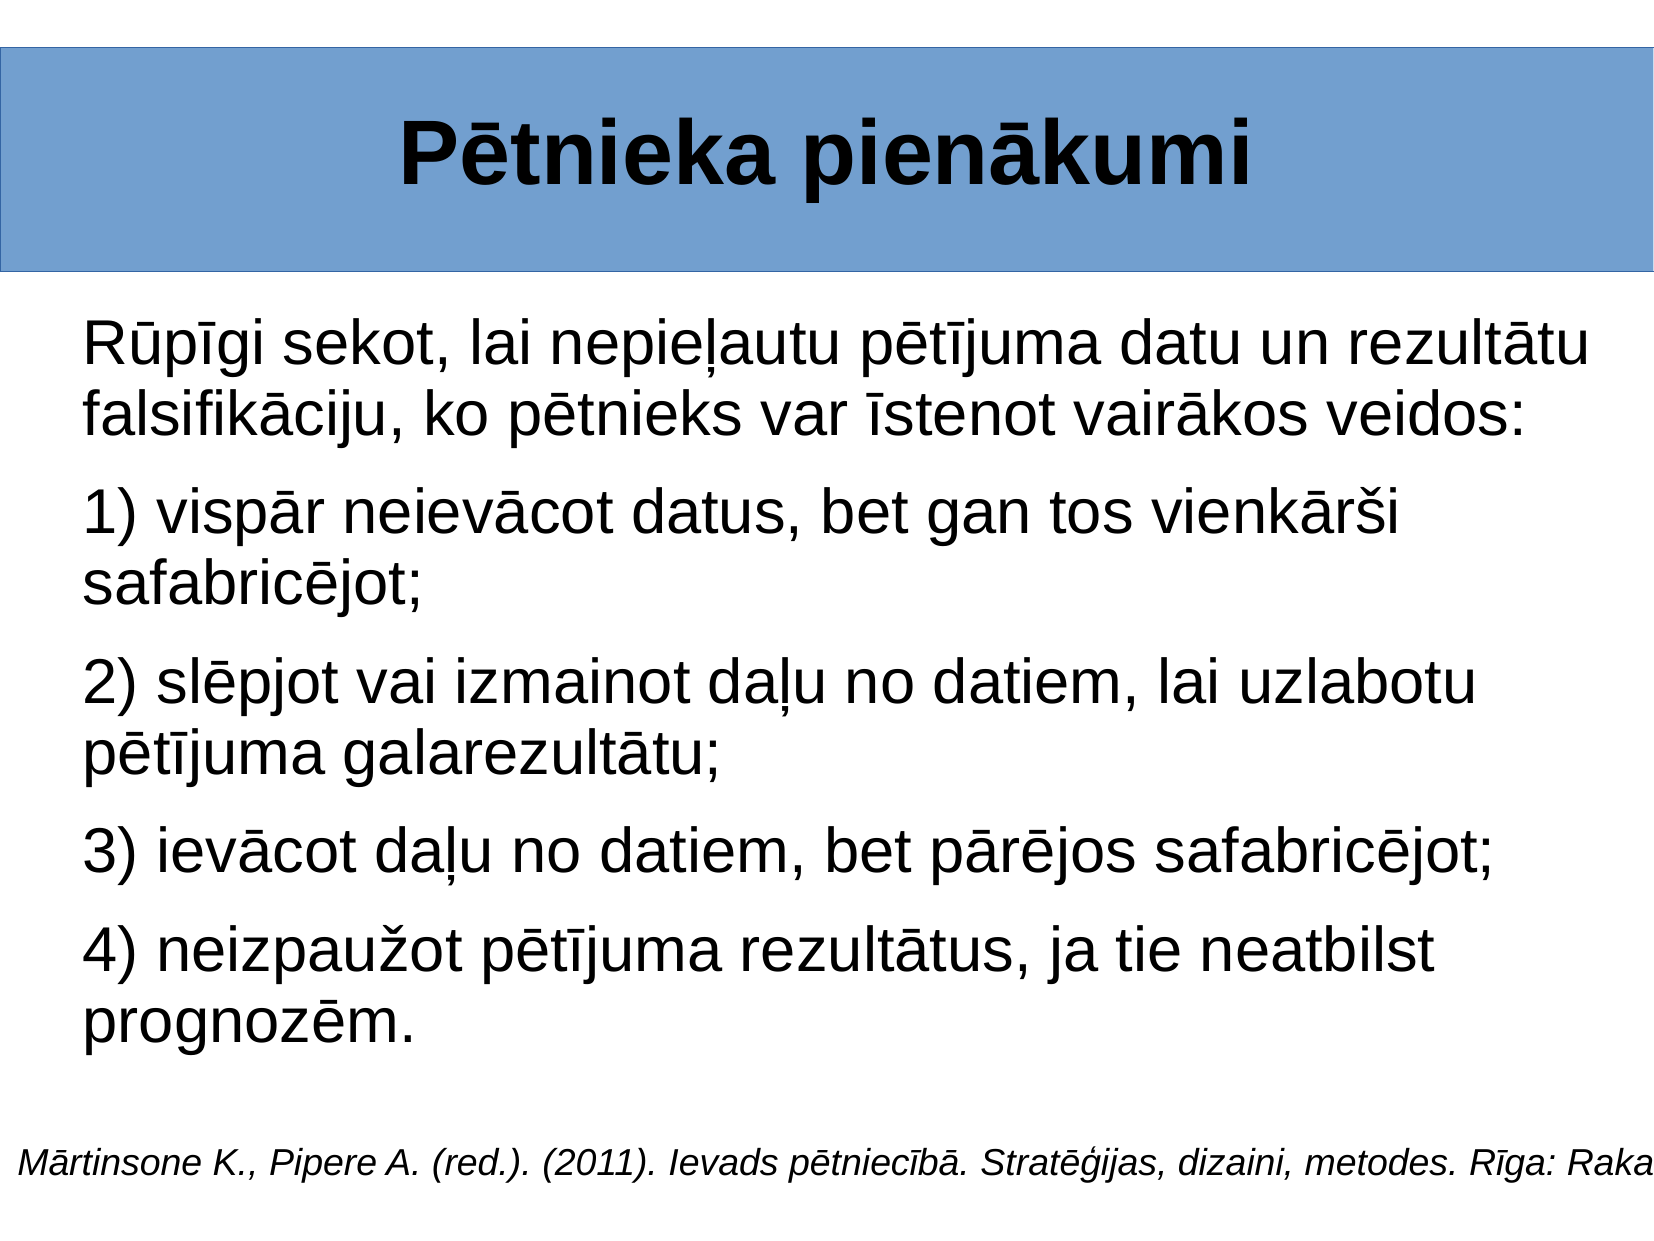

# Pētnieka pienākumi
Rūpīgi sekot, lai nepieļautu pētījuma datu un rezultātu falsifikāciju, ko pētnieks var īstenot vairākos veidos:
1) vispār neievācot datus, bet gan tos vienkārši safabricējot;
2) slēpjot vai izmainot daļu no datiem, lai uzlabotu pētījuma galarezultātu;
3) ievācot daļu no datiem, bet pārējos safabricējot;
4) neizpaužot pētījuma rezultātus, ja tie neatbilst prognozēm.
Mārtinsone K., Pipere A. (red.). (2011). Ievads pētniecībā. Stratēģijas, dizaini, metodes. Rīga: Raka